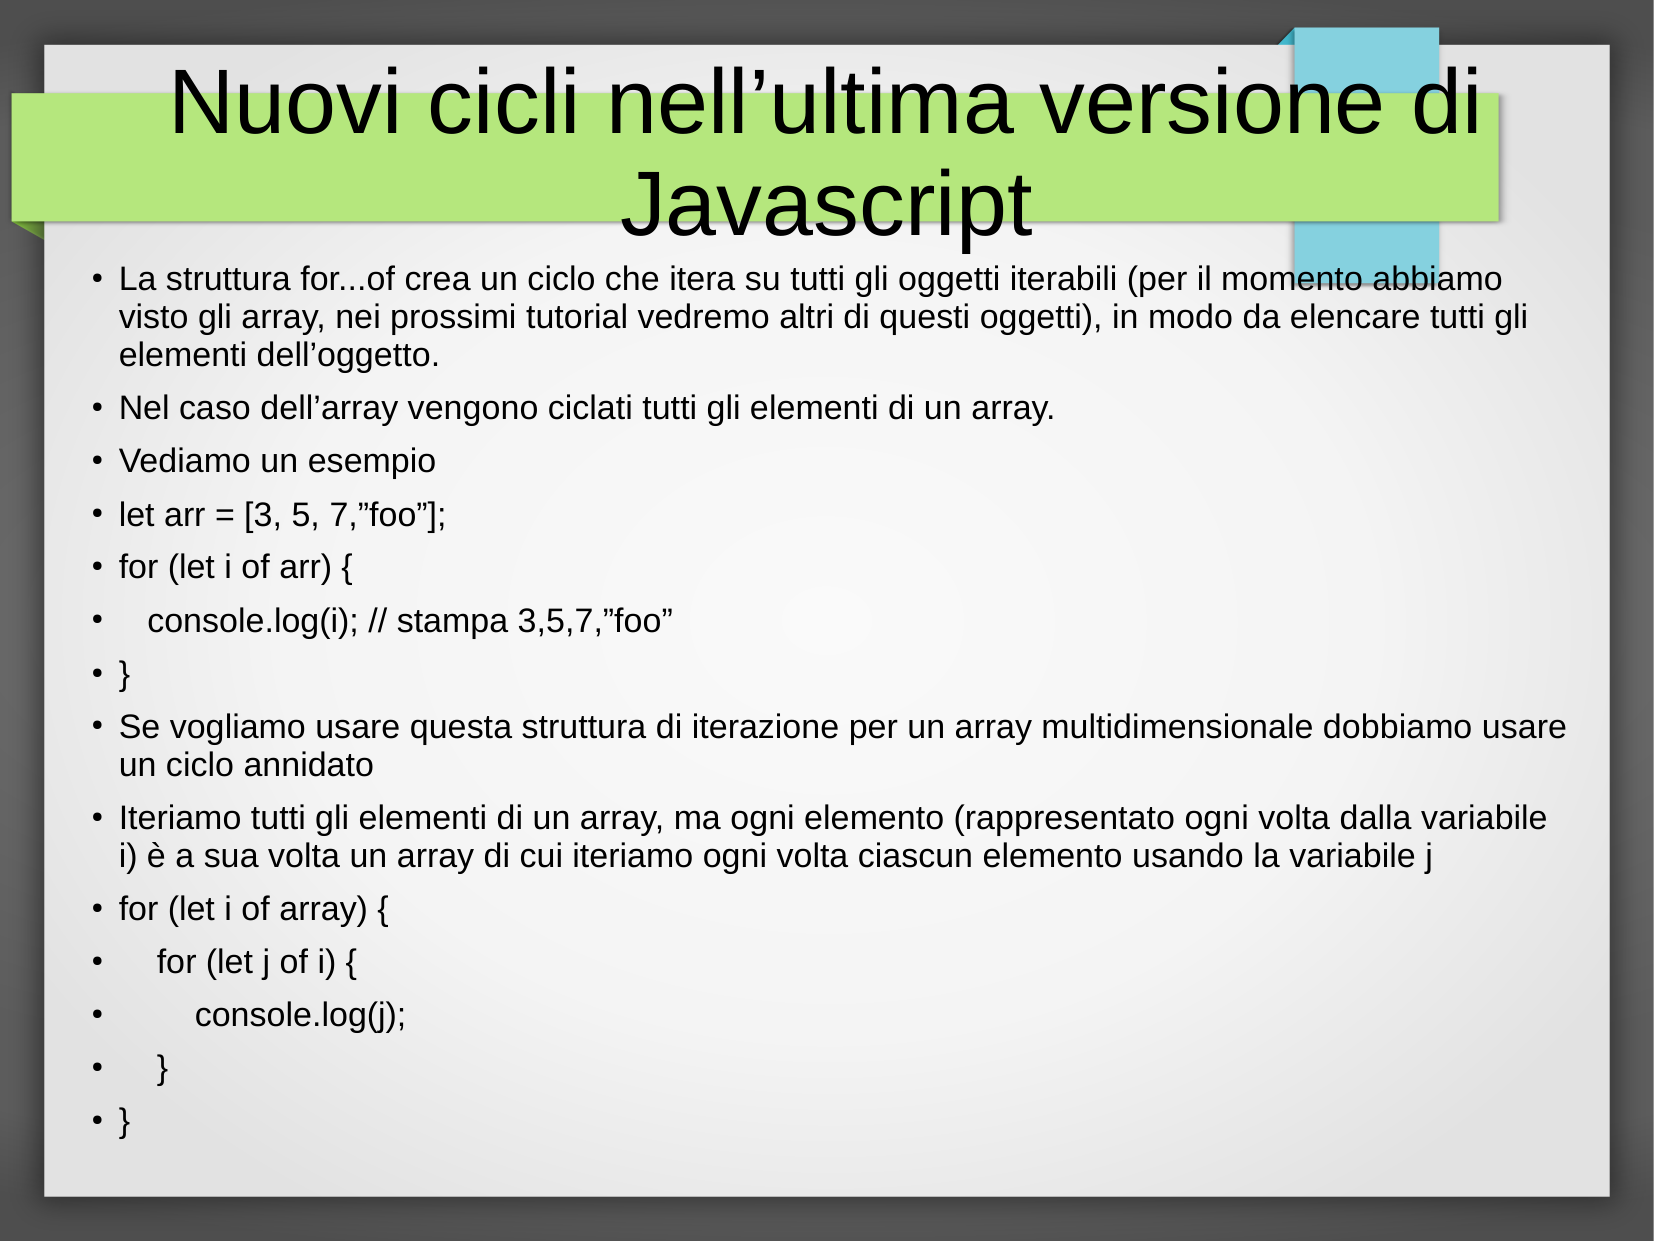

# Nuovi cicli nell’ultima versione di Javascript
La struttura for...of crea un ciclo che itera su tutti gli oggetti iterabili (per il momento abbiamo visto gli array, nei prossimi tutorial vedremo altri di questi oggetti), in modo da elencare tutti gli elementi dell’oggetto.
Nel caso dell’array vengono ciclati tutti gli elementi di un array.
Vediamo un esempio
let arr = [3, 5, 7,”foo”];
for (let i of arr) {
 console.log(i); // stampa 3,5,7,”foo”
}
Se vogliamo usare questa struttura di iterazione per un array multidimensionale dobbiamo usare un ciclo annidato
Iteriamo tutti gli elementi di un array, ma ogni elemento (rappresentato ogni volta dalla variabile i) è a sua volta un array di cui iteriamo ogni volta ciascun elemento usando la variabile j
for (let i of array) {
 for (let j of i) {
 console.log(j);
 }
}